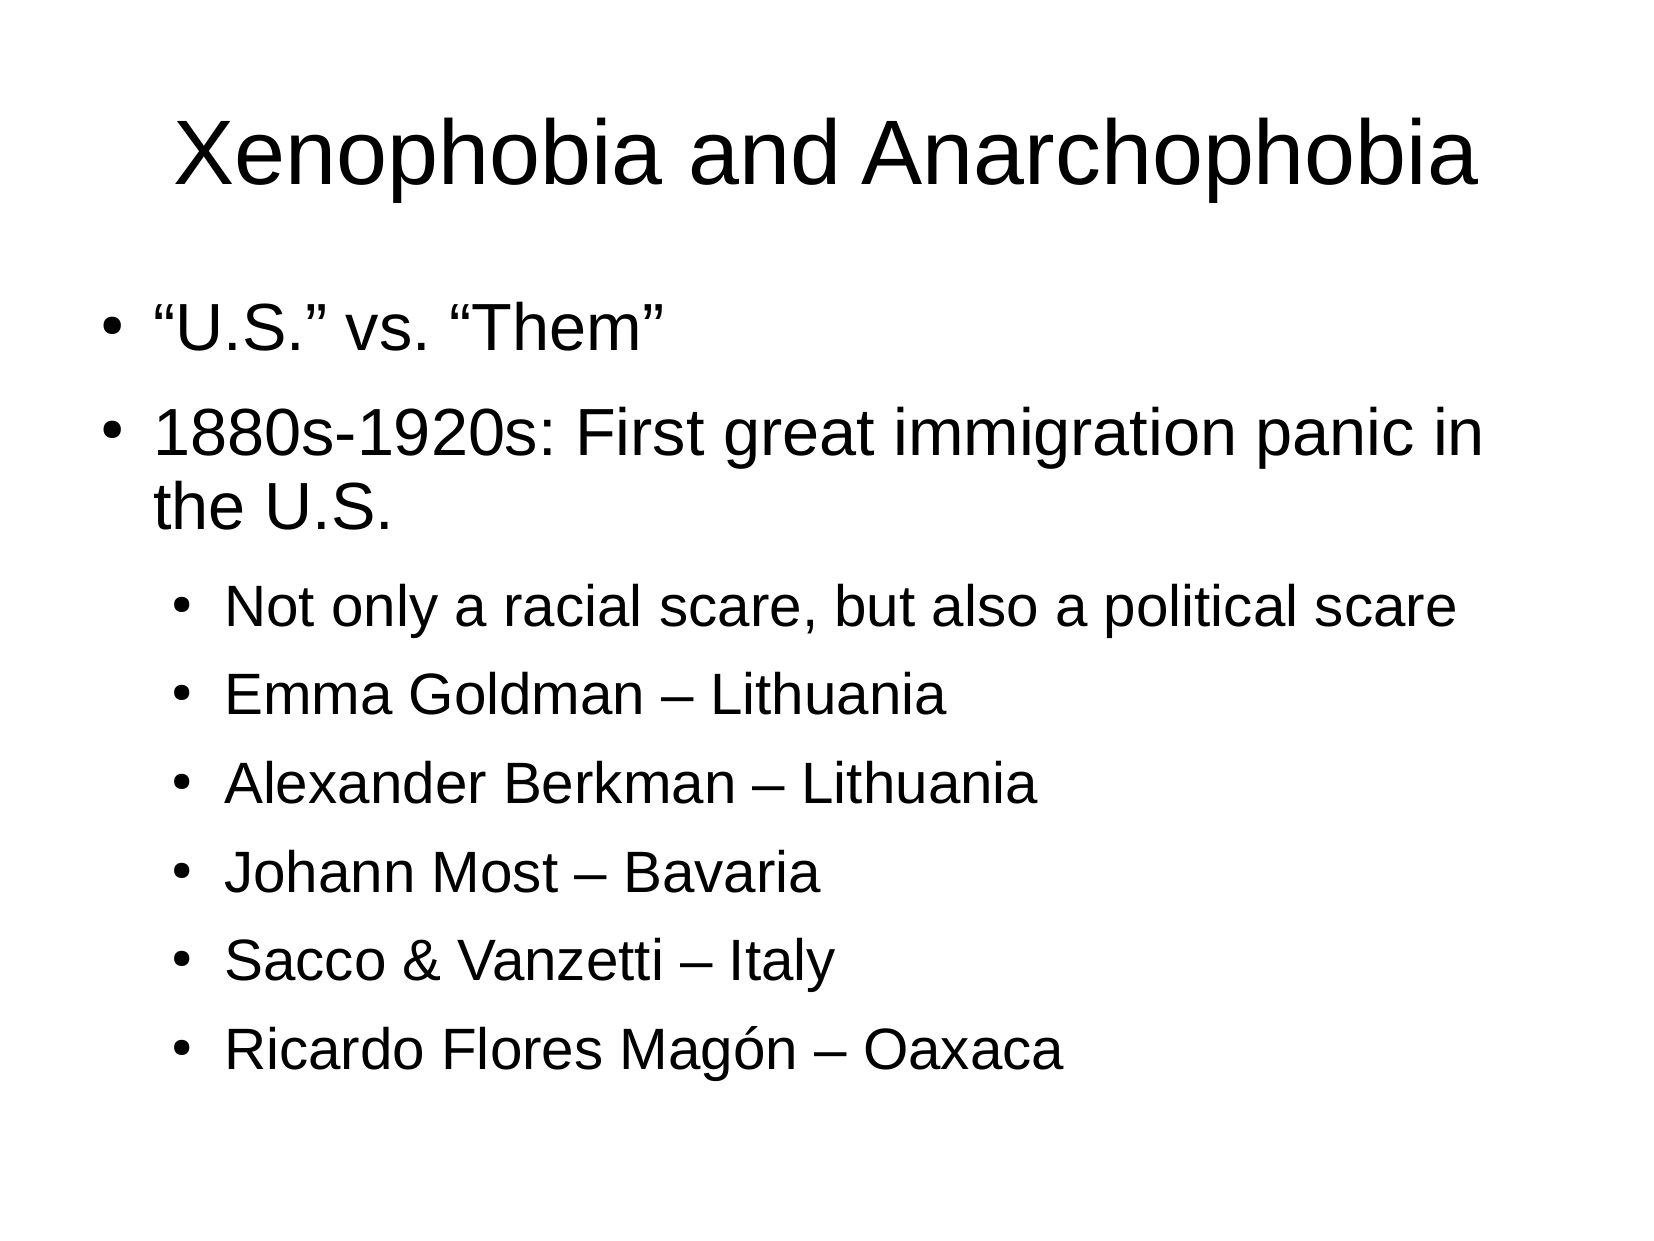

# Xenophobia and Anarchophobia
“U.S.” vs. “Them”
1880s-1920s: First great immigration panic in the U.S.
Not only a racial scare, but also a political scare
Emma Goldman – Lithuania
Alexander Berkman – Lithuania
Johann Most – Bavaria
Sacco & Vanzetti – Italy
Ricardo Flores Magón – Oaxaca